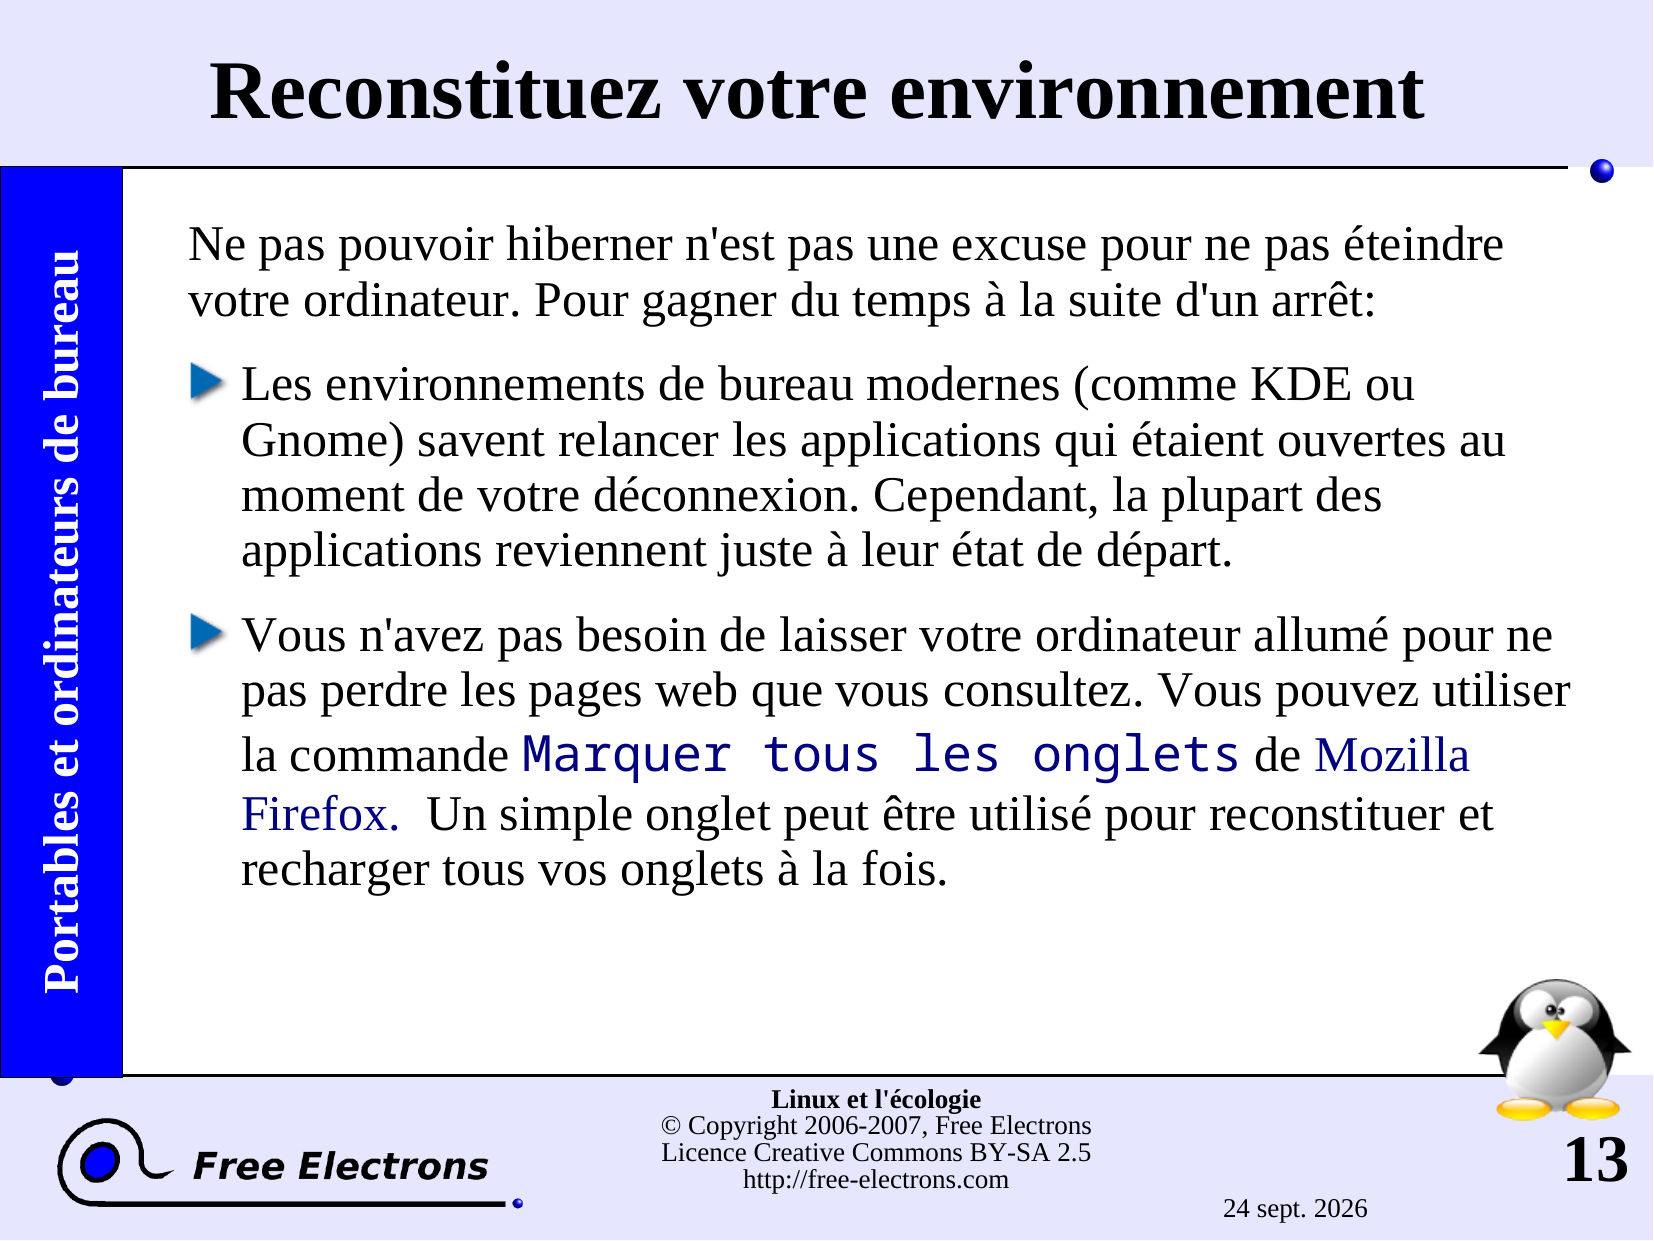

# Reconstituez votre environnement
Ne pas pouvoir hiberner n'est pas une excuse pour ne pas éteindre votre ordinateur. Pour gagner du temps à la suite d'un arrêt:
Les environnements de bureau modernes (comme KDE ou Gnome) savent relancer les applications qui étaient ouvertes au moment de votre déconnexion. Cependant, la plupart des applications reviennent juste à leur état de départ.
Vous n'avez pas besoin de laisser votre ordinateur allumé pour ne pas perdre les pages web que vous consultez. Vous pouvez utiliser la commande Marquer tous les onglets de Mozilla Firefox. Un simple onglet peut être utilisé pour reconstituer et recharger tous vos onglets à la fois.
Portables et ordinateurs de bureau